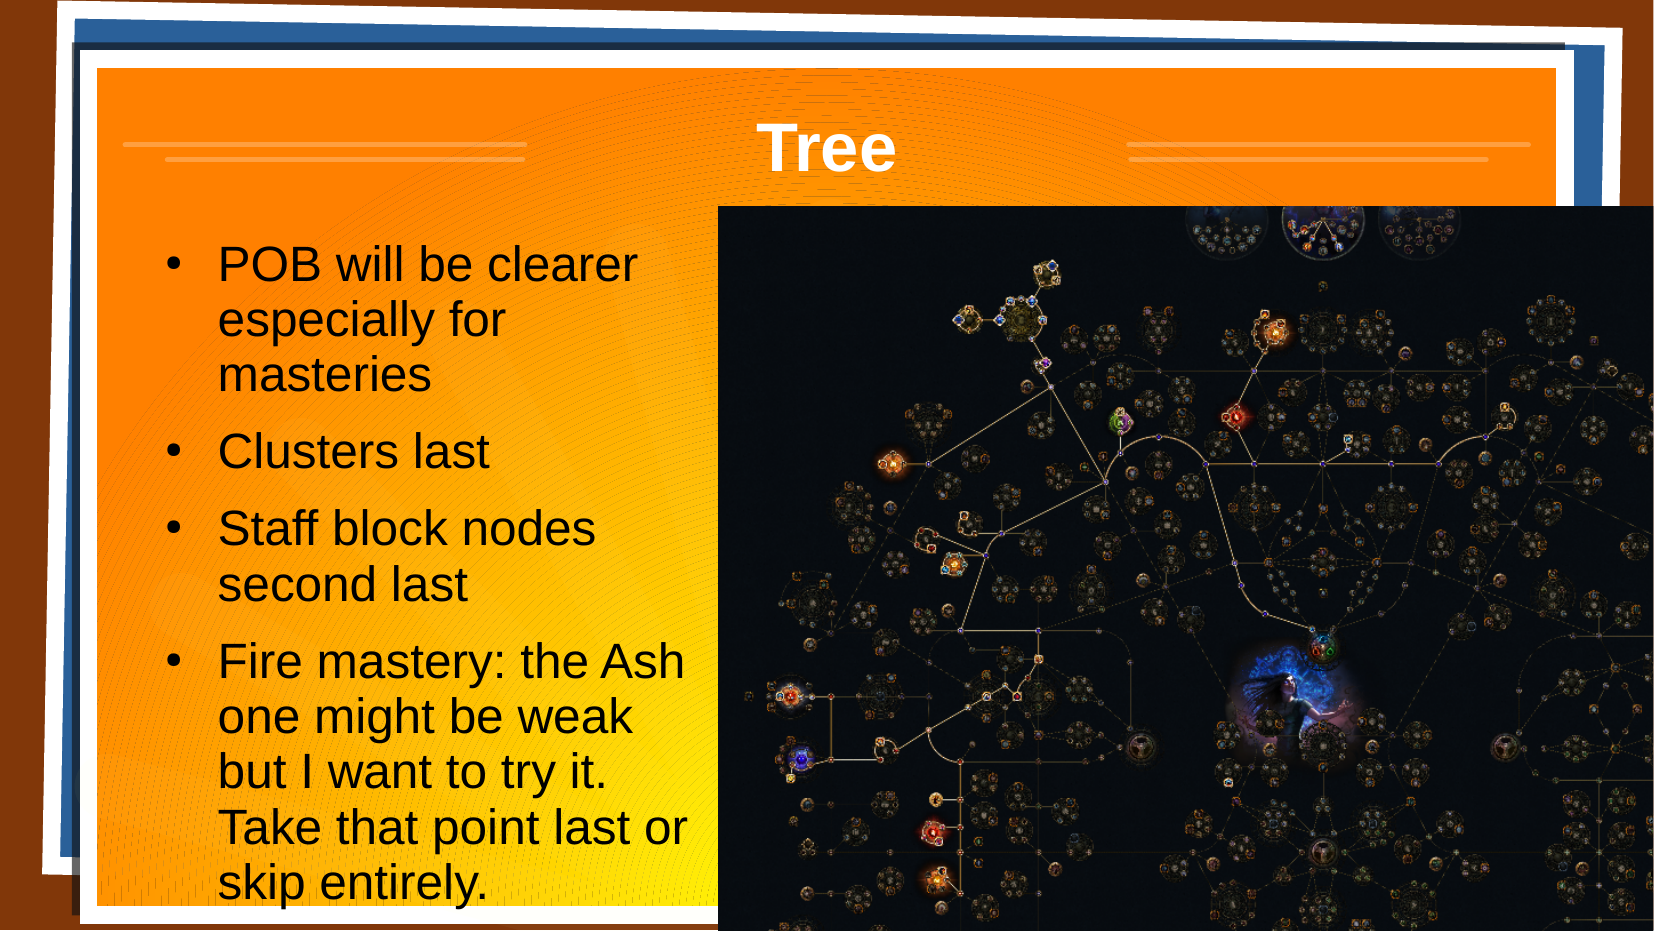

# Tree
POB will be clearer especially for masteries
Clusters last
Staff block nodes second last
Fire mastery: the Ash one might be weak but I want to try it. Take that point last or skip entirely.
11